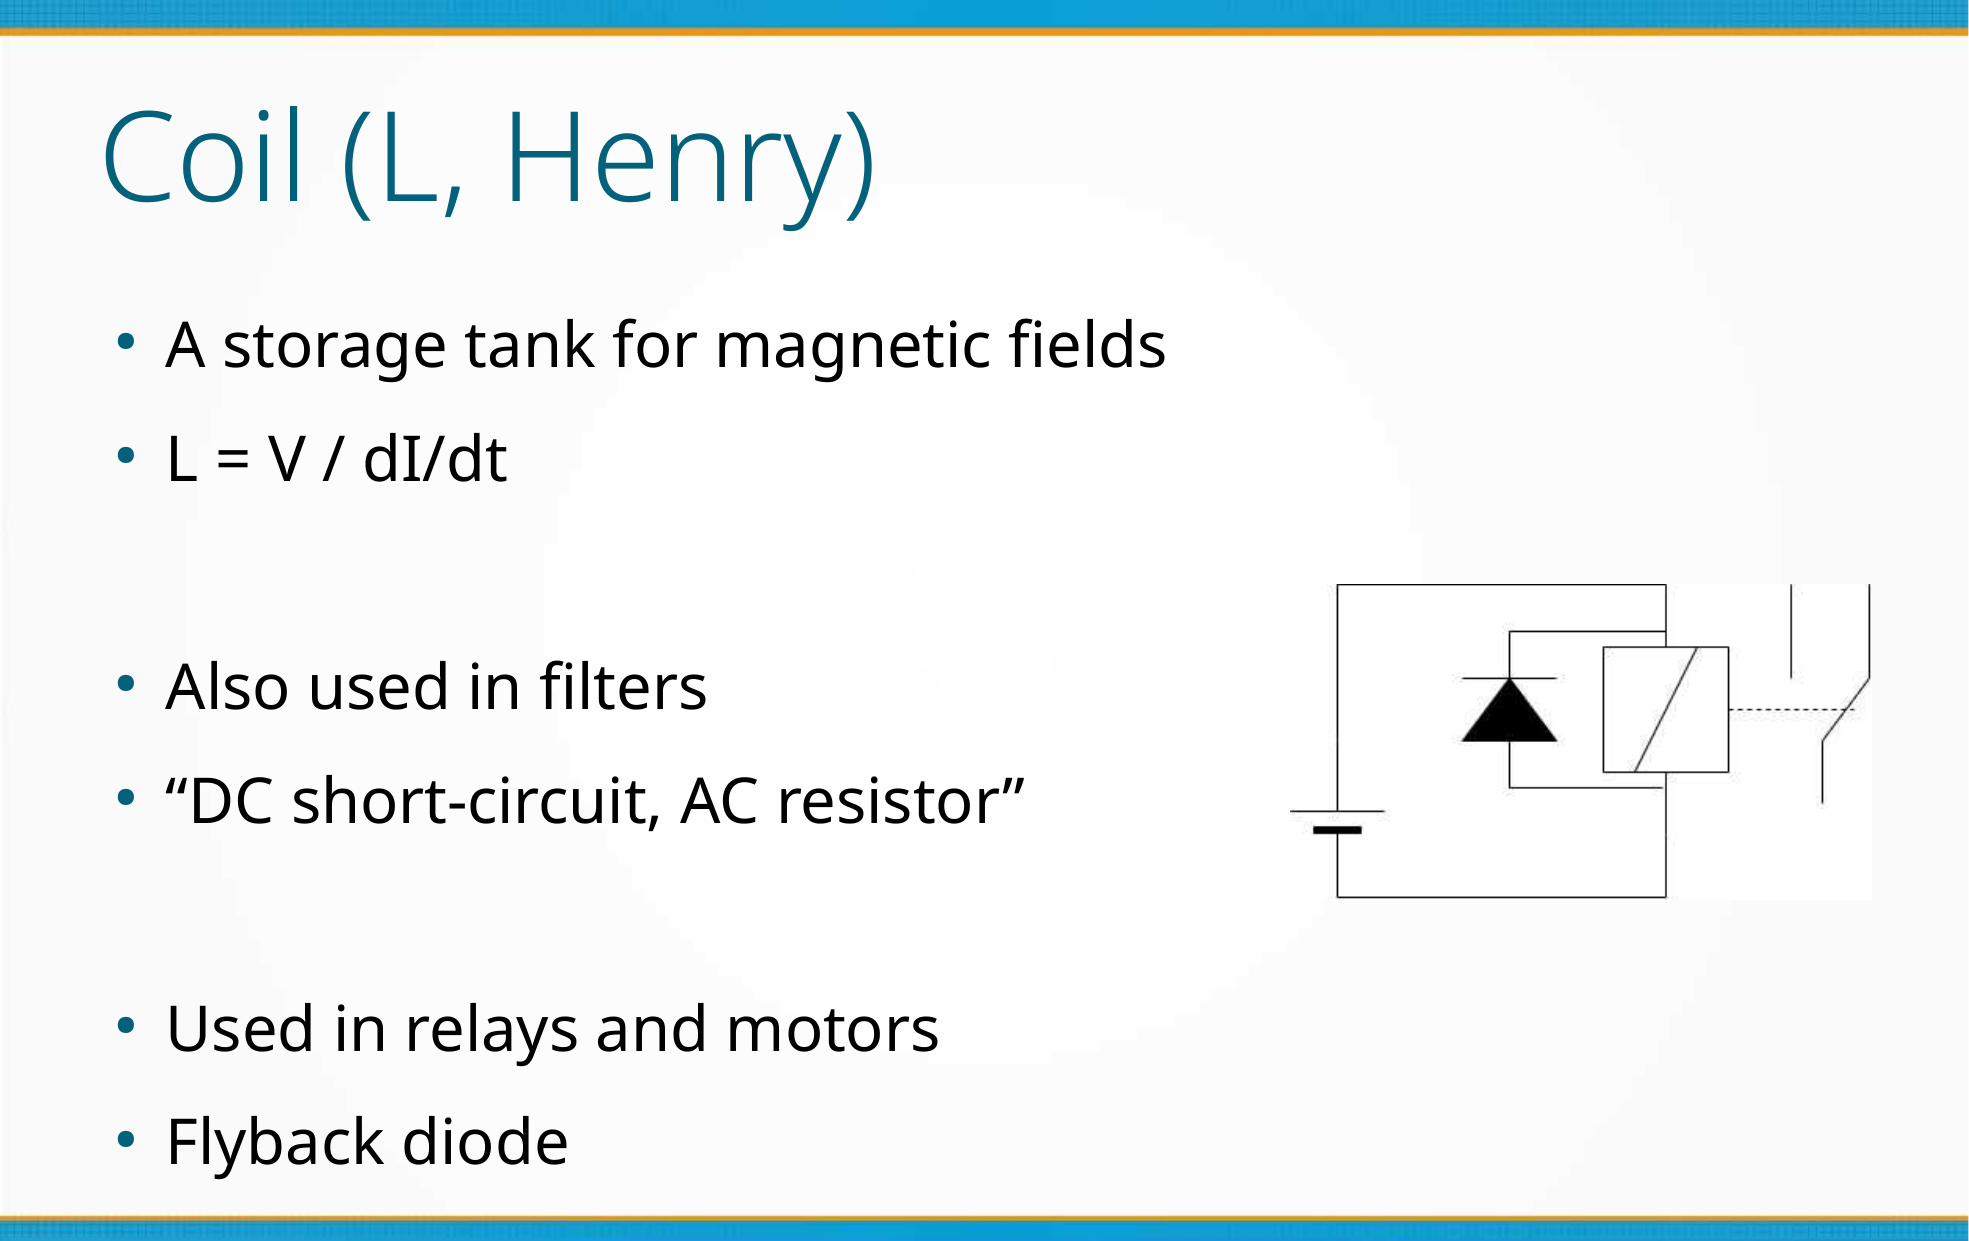

# Coil (L, Henry)
A storage tank for magnetic fields
L = V / dI/dt
Also used in filters
“DC short-circuit, AC resistor”
Used in relays and motors
Flyback diode